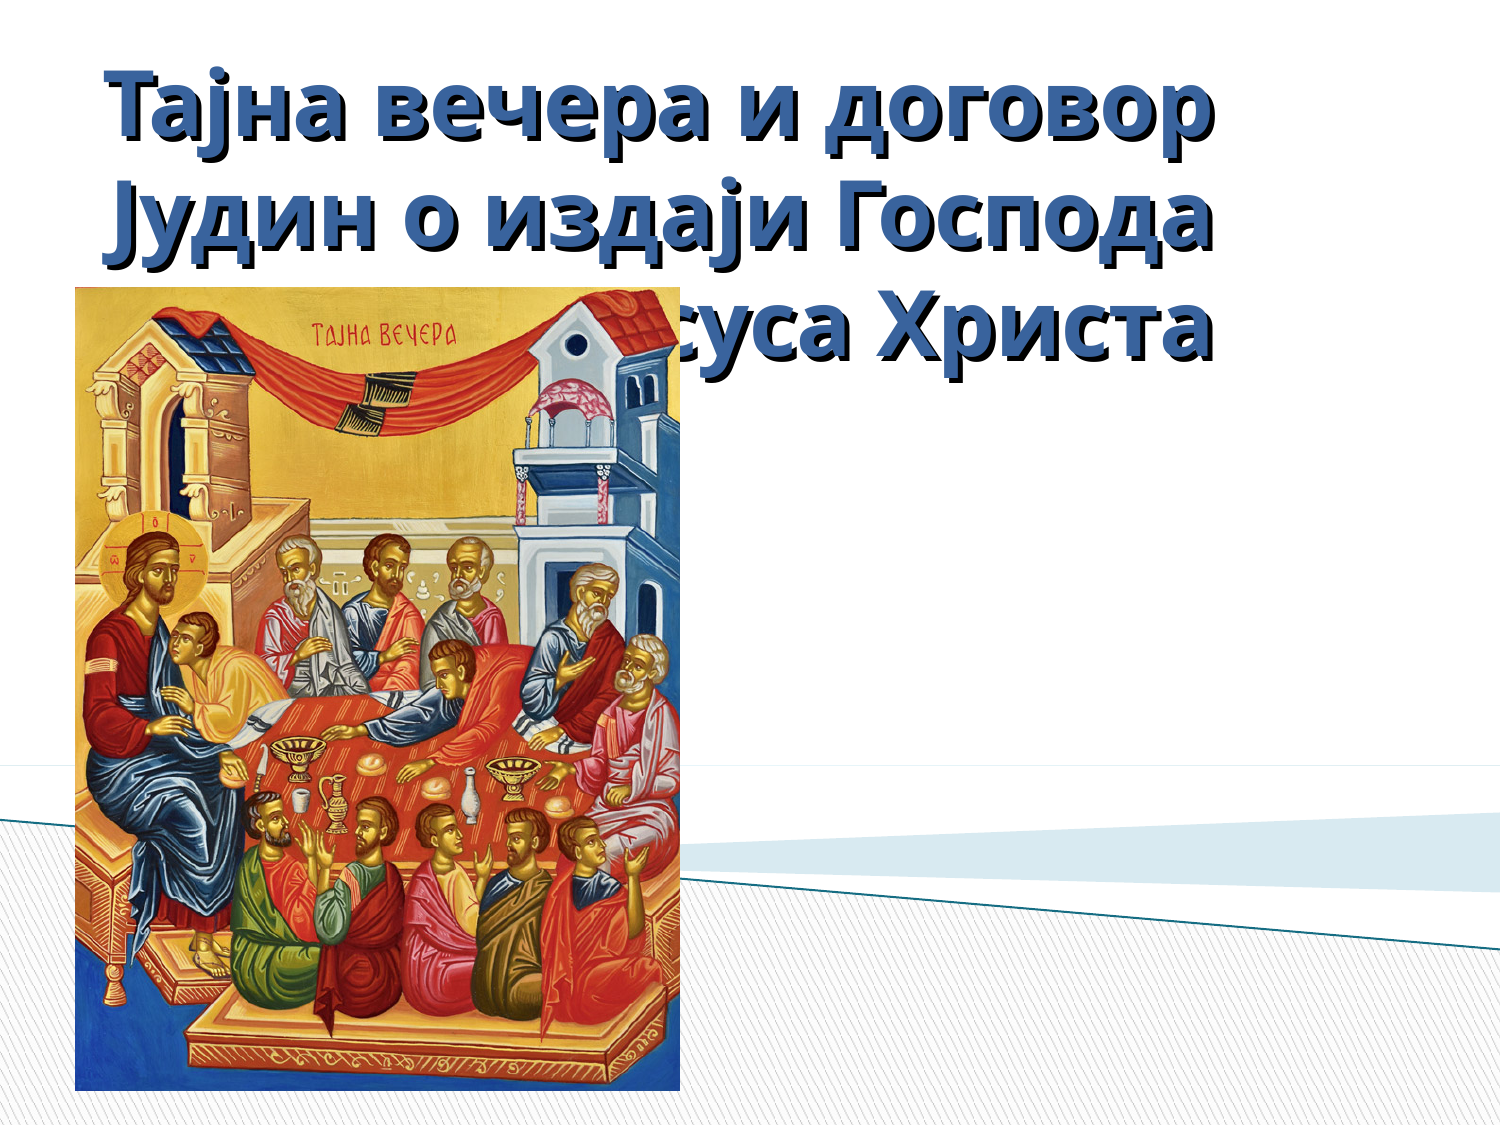

# Тајна вечера и договор Јудин о издаји Господа Исуса Христа